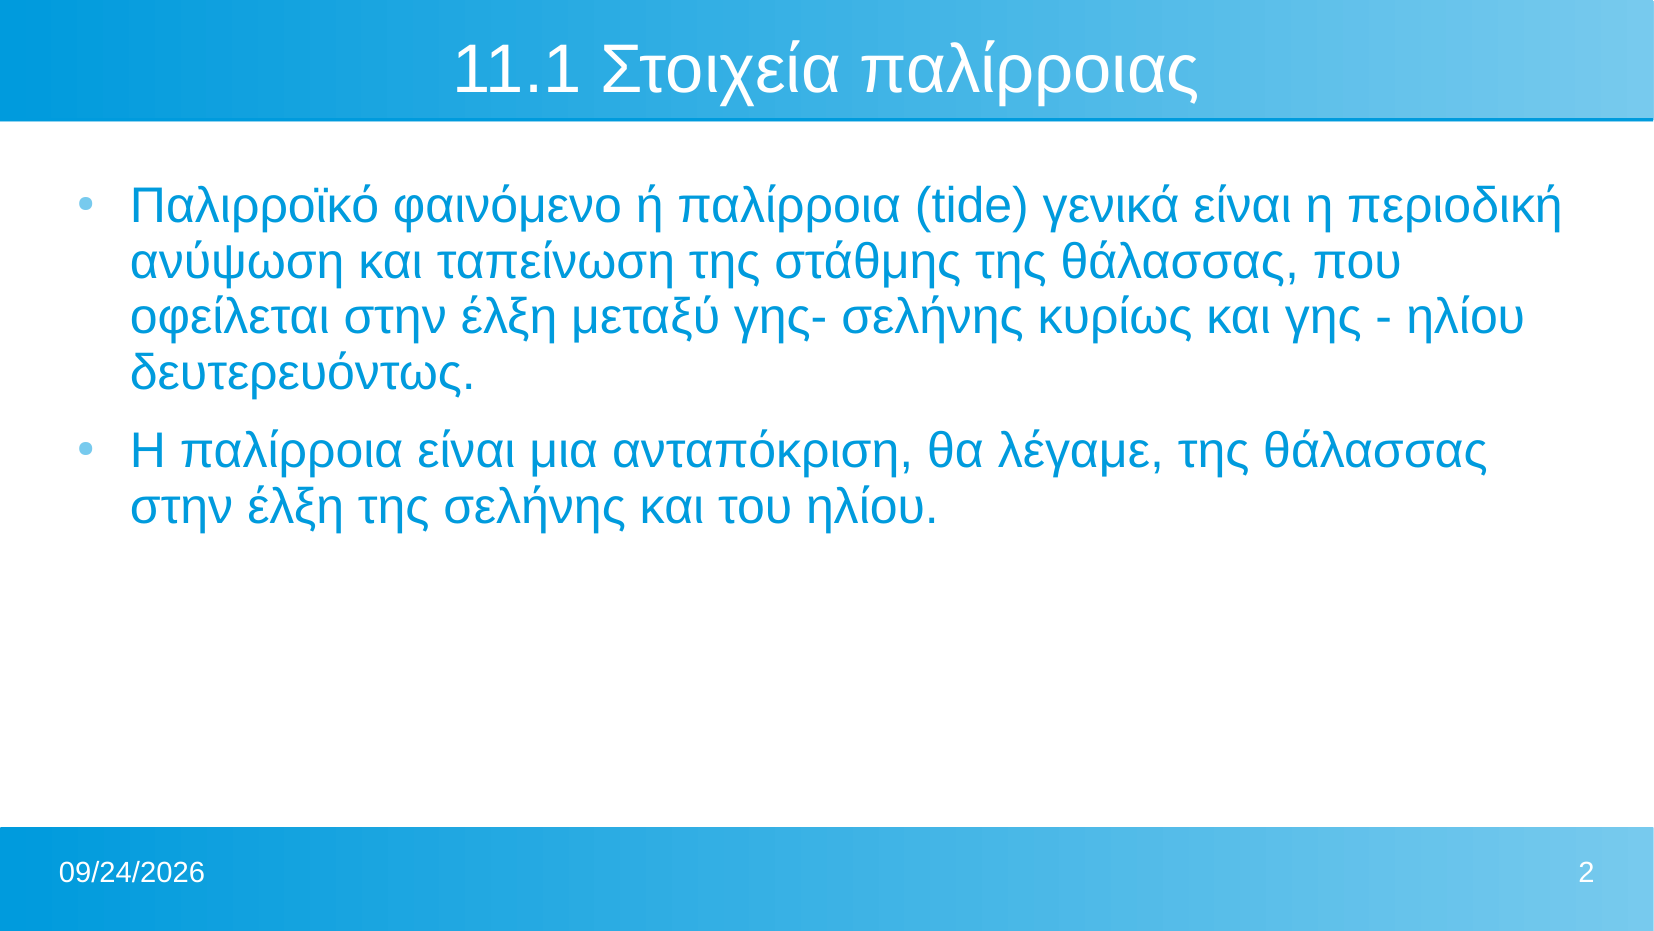

# 11.1 Στοιχεία παλίρροιας
Παλιρροϊκό φαινόμενο ή παλίρροια (tide) γενικά είναι η περιοδική ανύψωση και ταπείνωση της στάθμης της θάλασσας, που οφείλεται στην έλξη μεταξύ γης- σελήνης κυρίως και γης - ηλίου δευτερευόντως.
Η παλίρροια είναι μια ανταπόκριση, θα λέγαμε, της θάλασσας στην έλξη της σελήνης και του ηλίου.
2